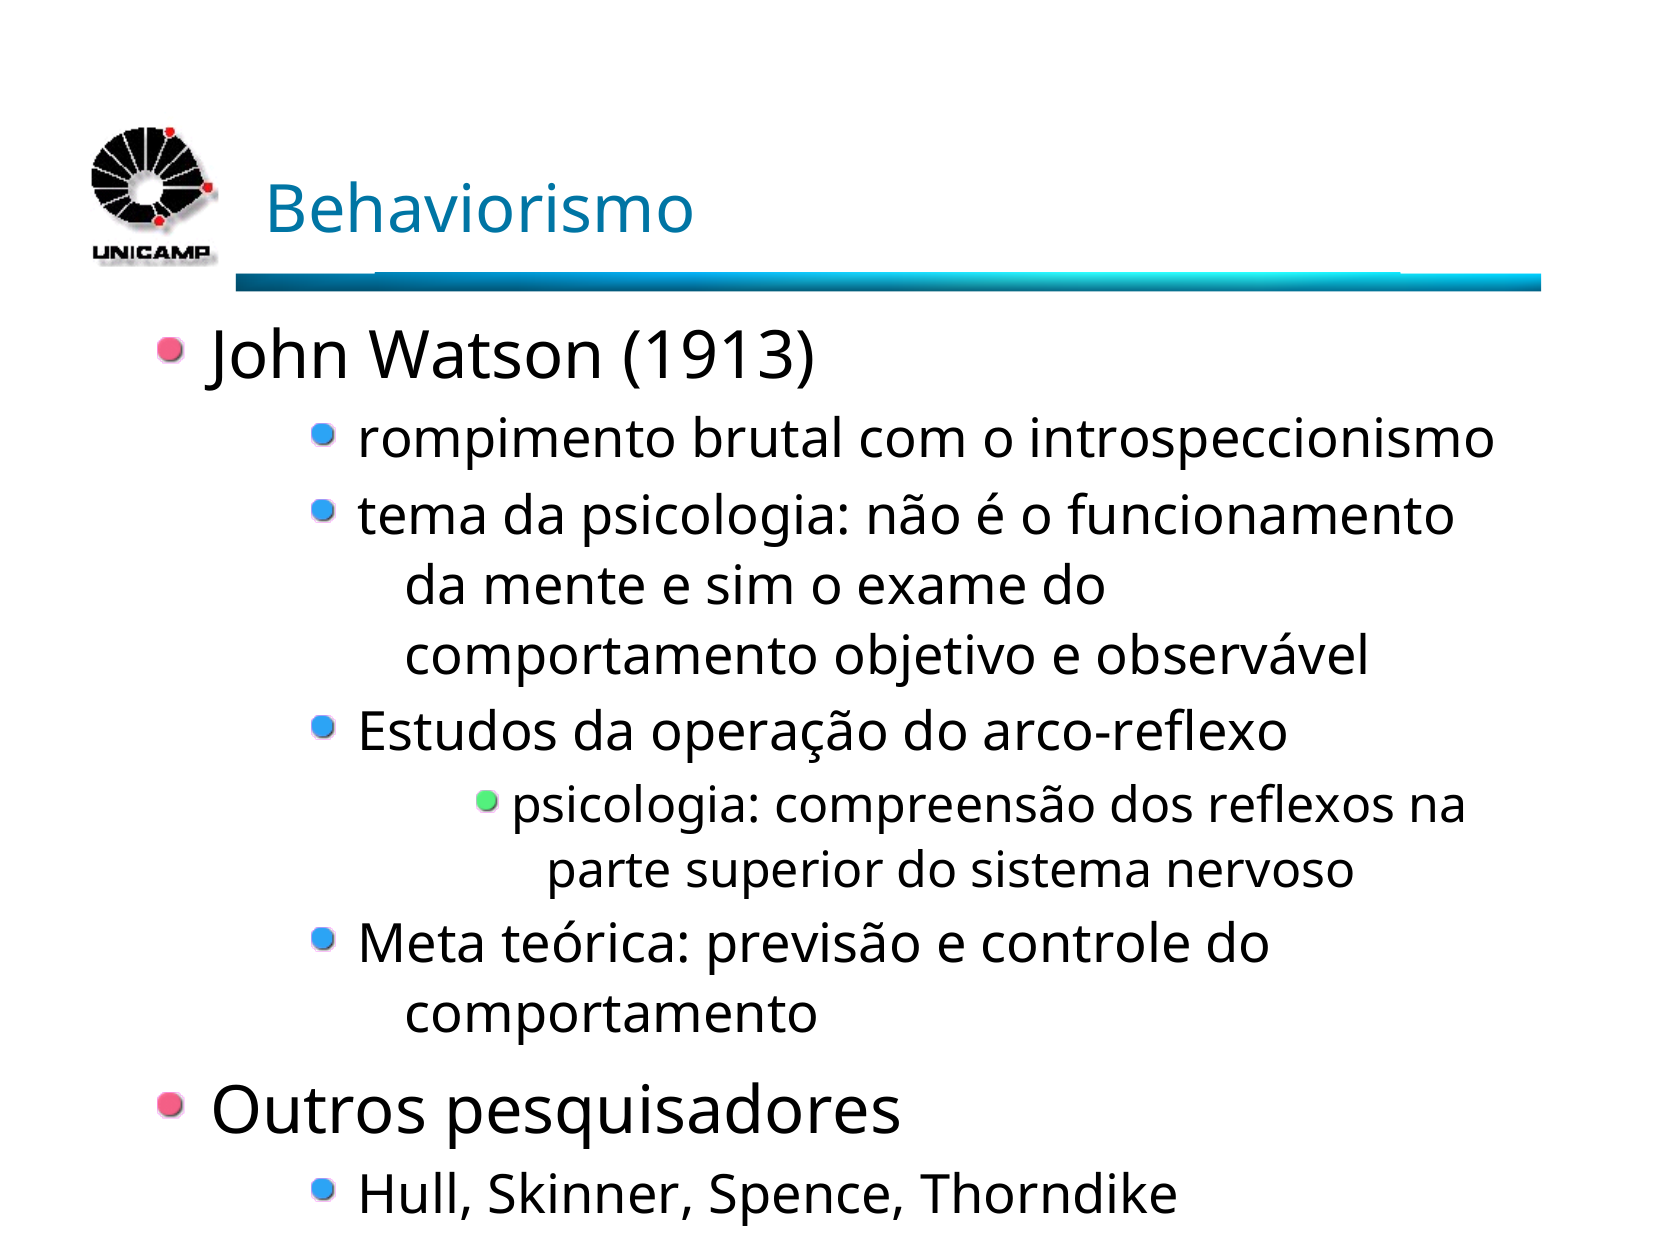

# Behaviorismo
John Watson (1913)
rompimento brutal com o introspeccionismo
tema da psicologia: não é o funcionamento da mente e sim o exame do comportamento objetivo e observável
Estudos da operação do arco-reflexo
psicologia: compreensão dos reflexos na parte superior do sistema nervoso
Meta teórica: previsão e controle do comportamento
Outros pesquisadores
Hull, Skinner, Spence, Thorndike
Dominou a psicologia de 1920 a 1950